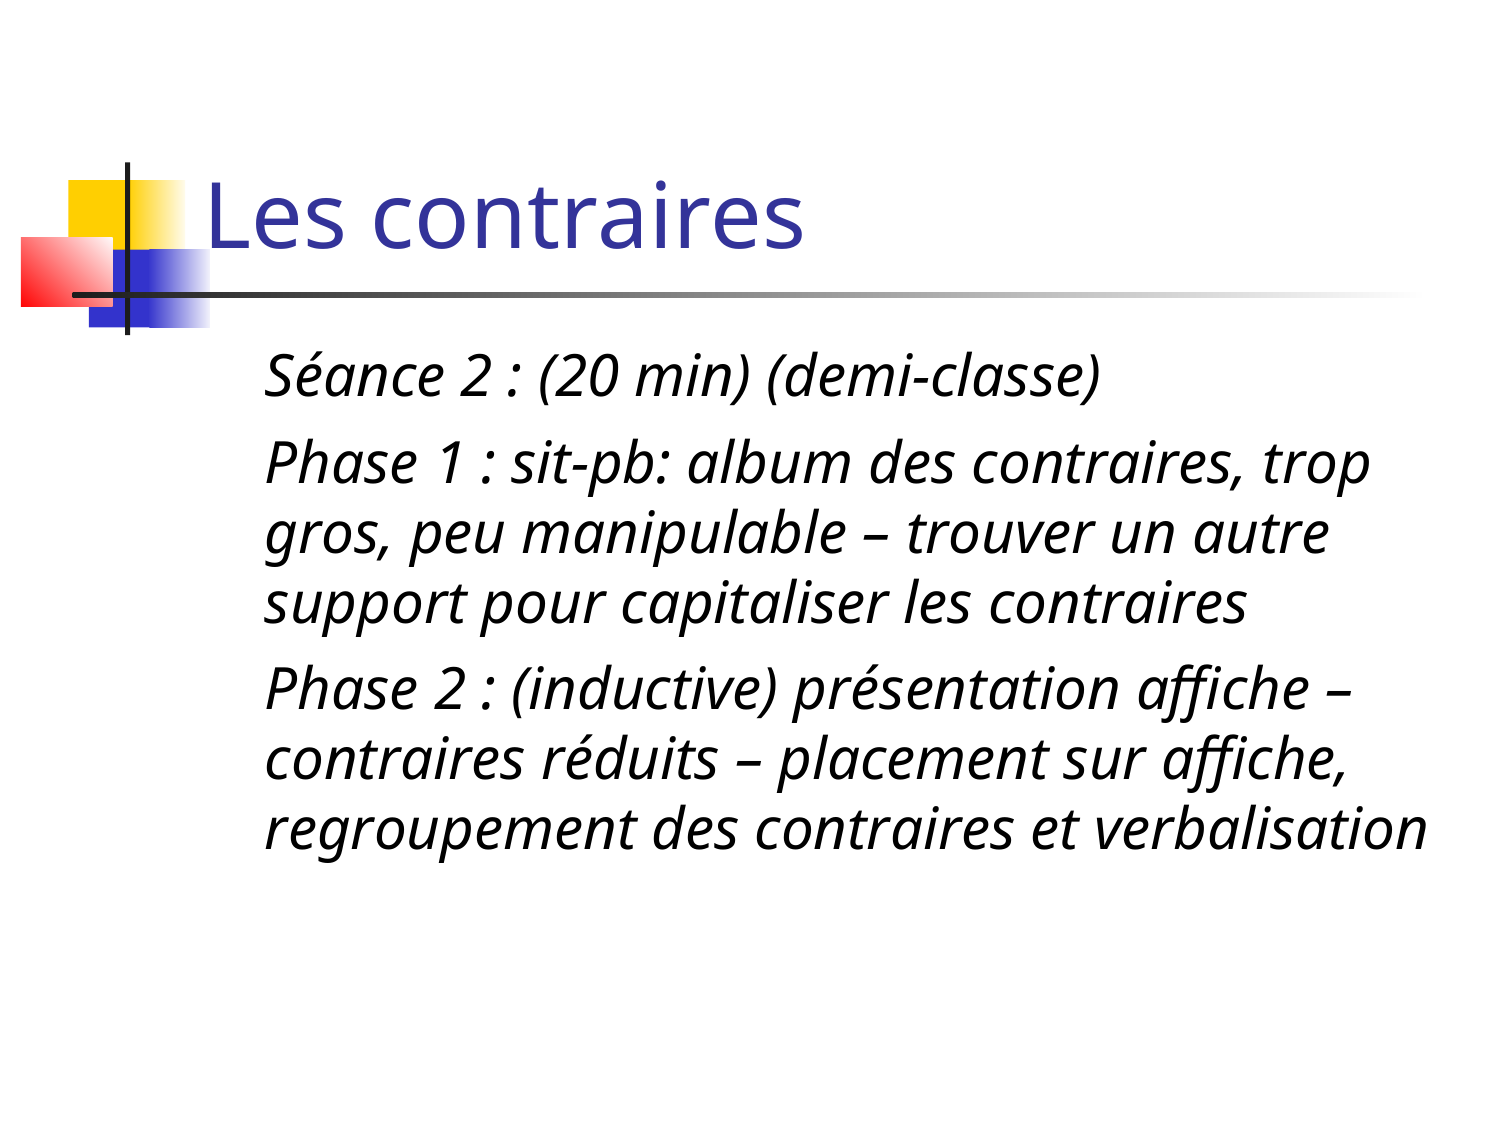

# Les contraires
Séance 2 : (20 min) (demi-classe)
Phase 1 : sit-pb: album des contraires, trop gros, peu manipulable – trouver un autre support pour capitaliser les contraires
Phase 2 : (inductive) présentation affiche – contraires réduits – placement sur affiche, regroupement des contraires et verbalisation